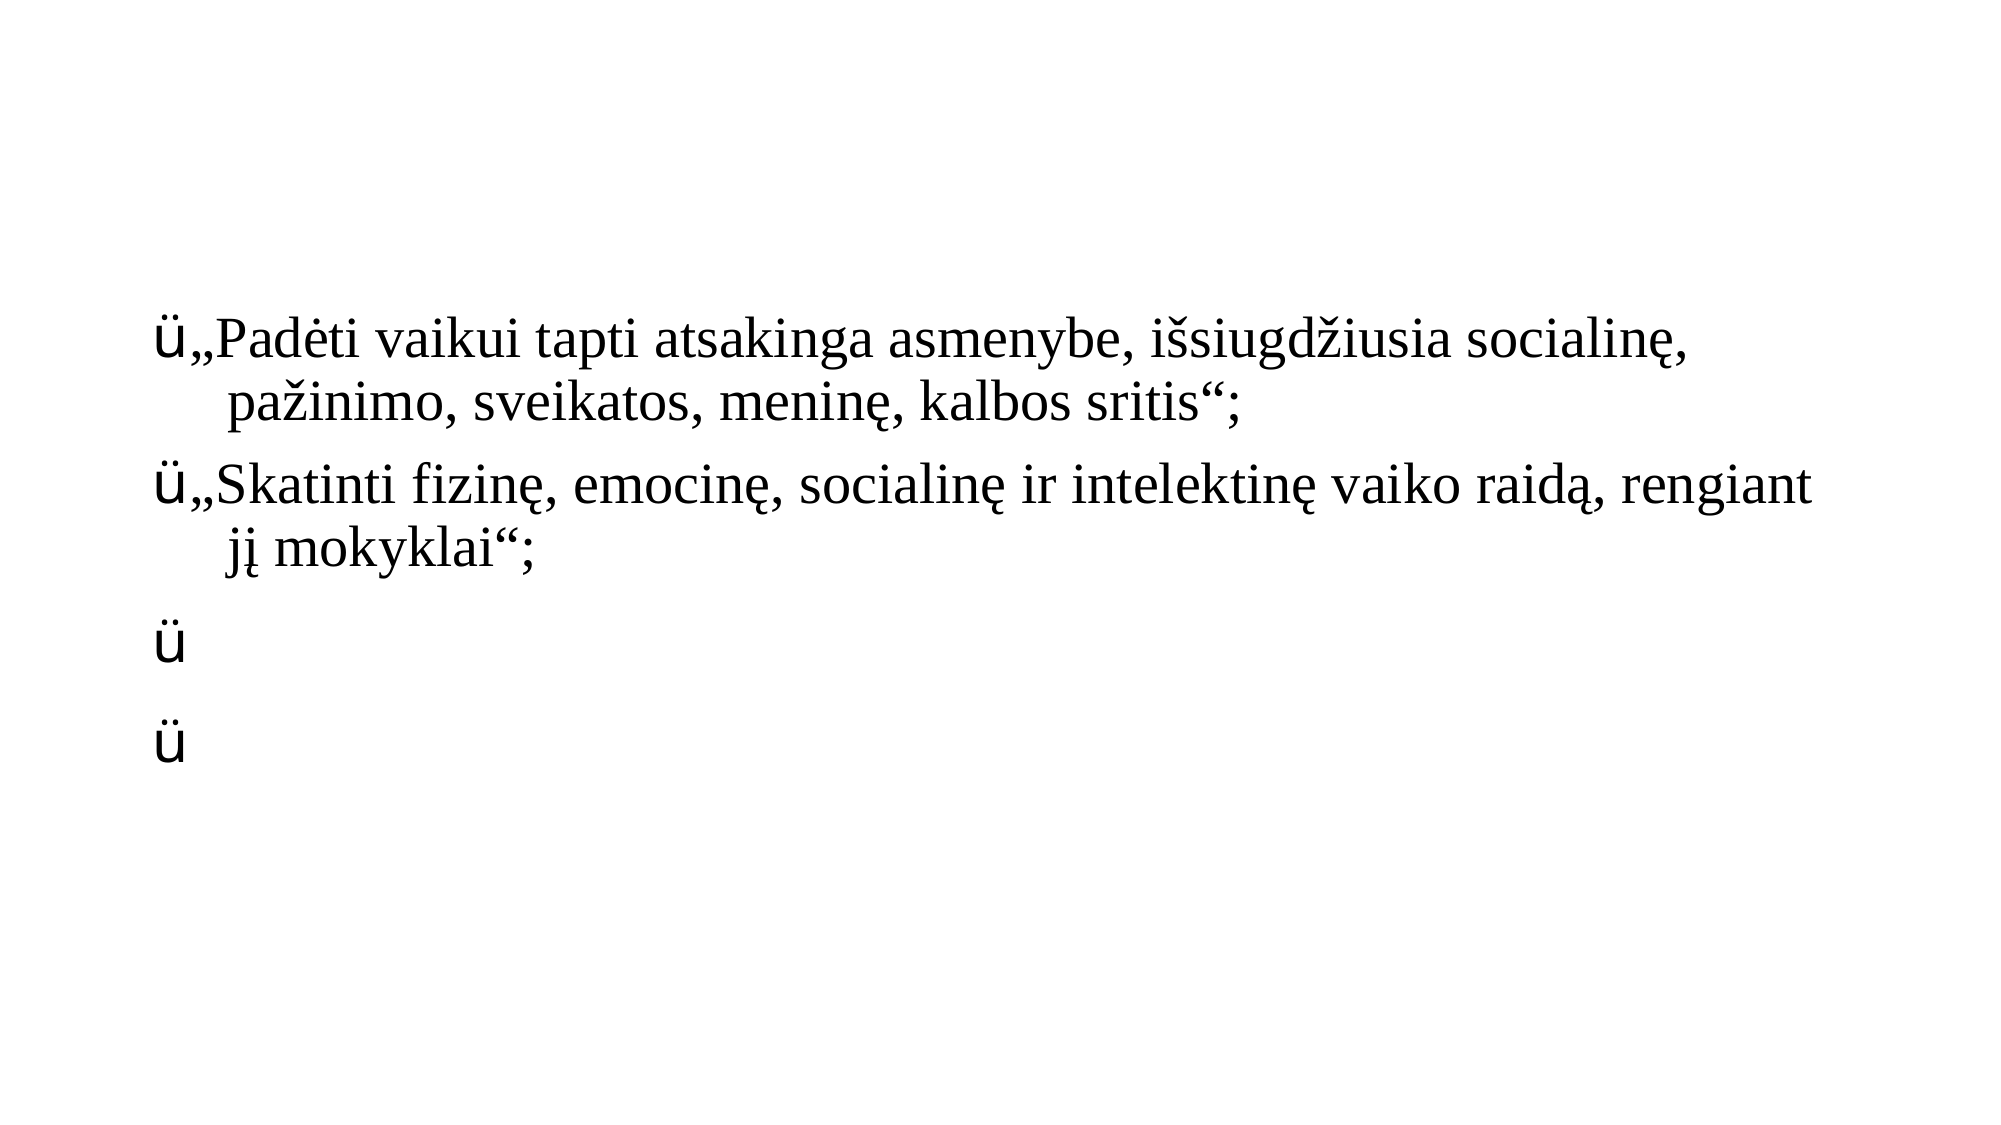

# „Padėti vaikui tapti atsakinga asmenybe, išsiugdžiusia socialinę, pažinimo, sveikatos, meninę, kalbos sritis“;
„Skatinti fizinę, emocinę, socialinę ir intelektinę vaiko raidą, rengiant jį mokyklai“;